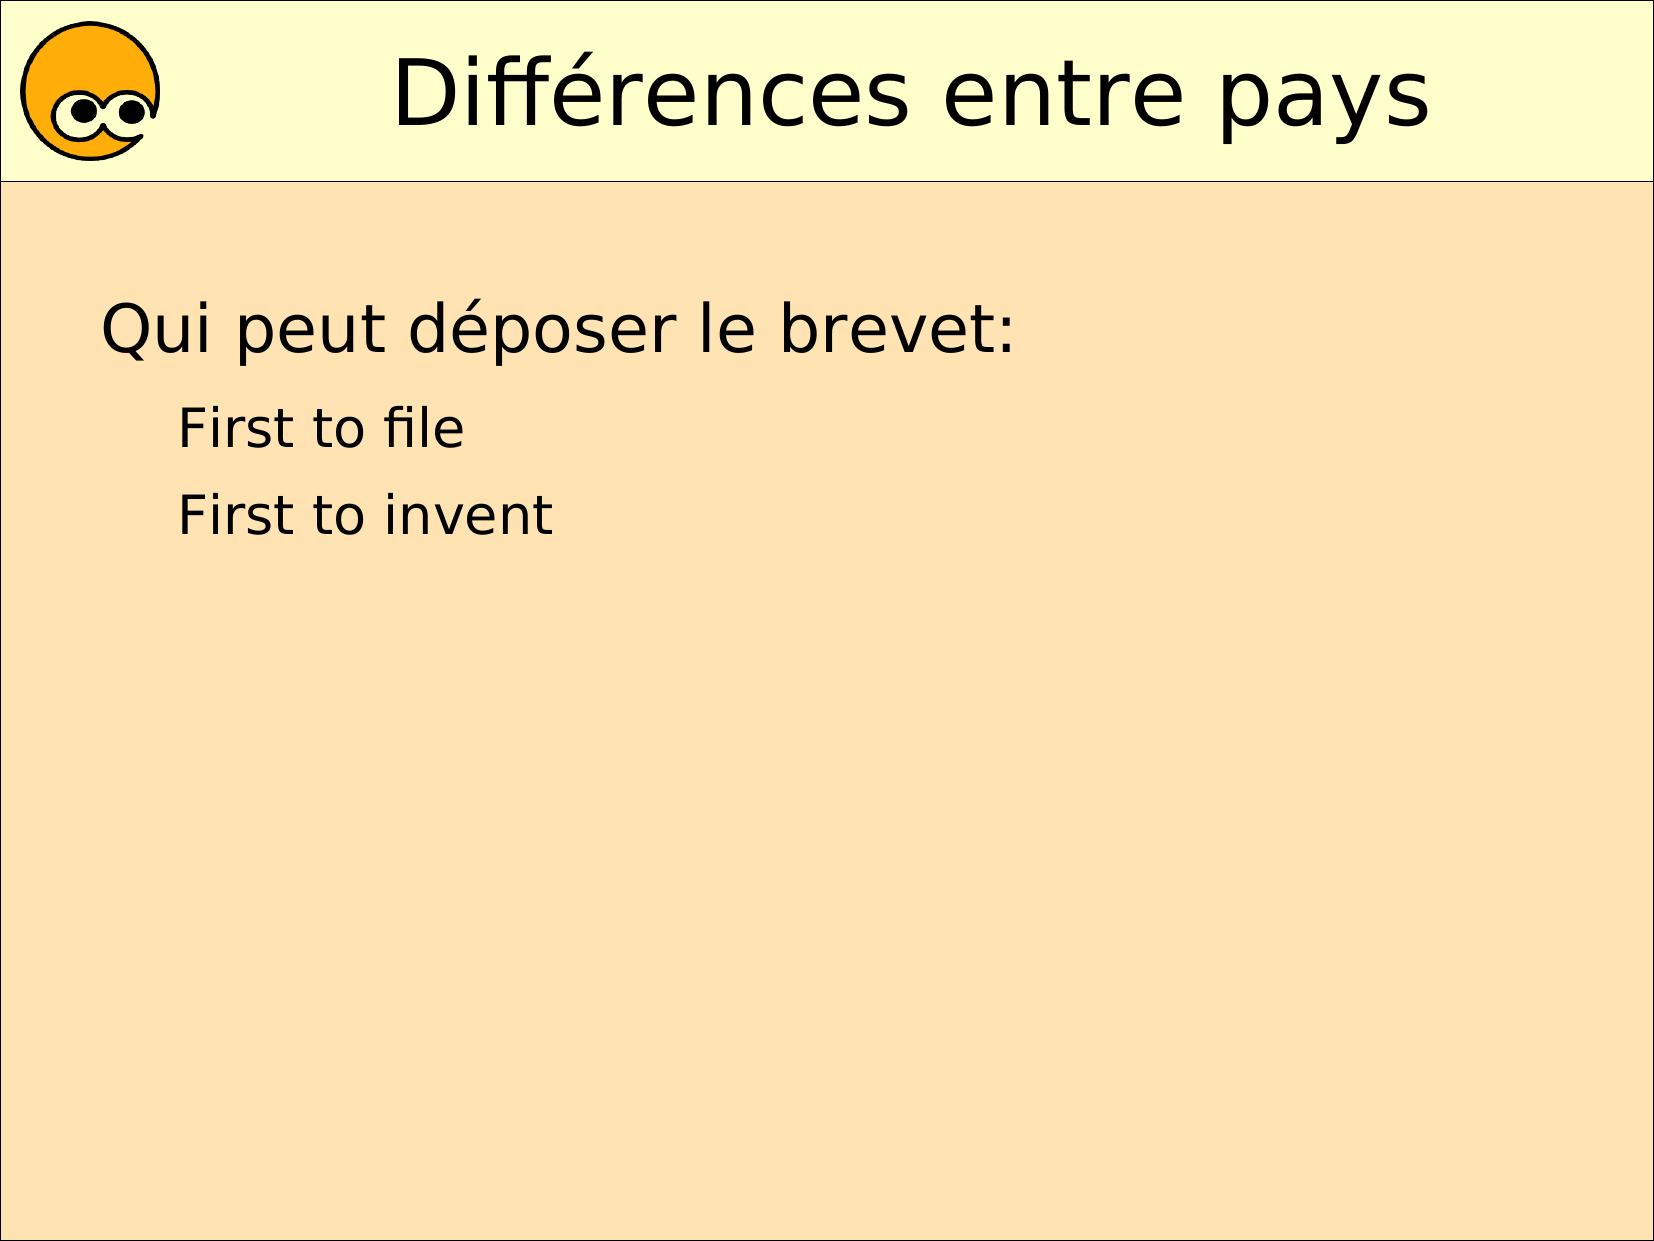

# Différences entre pays
Qui peut déposer le brevet:
First to file
First to invent